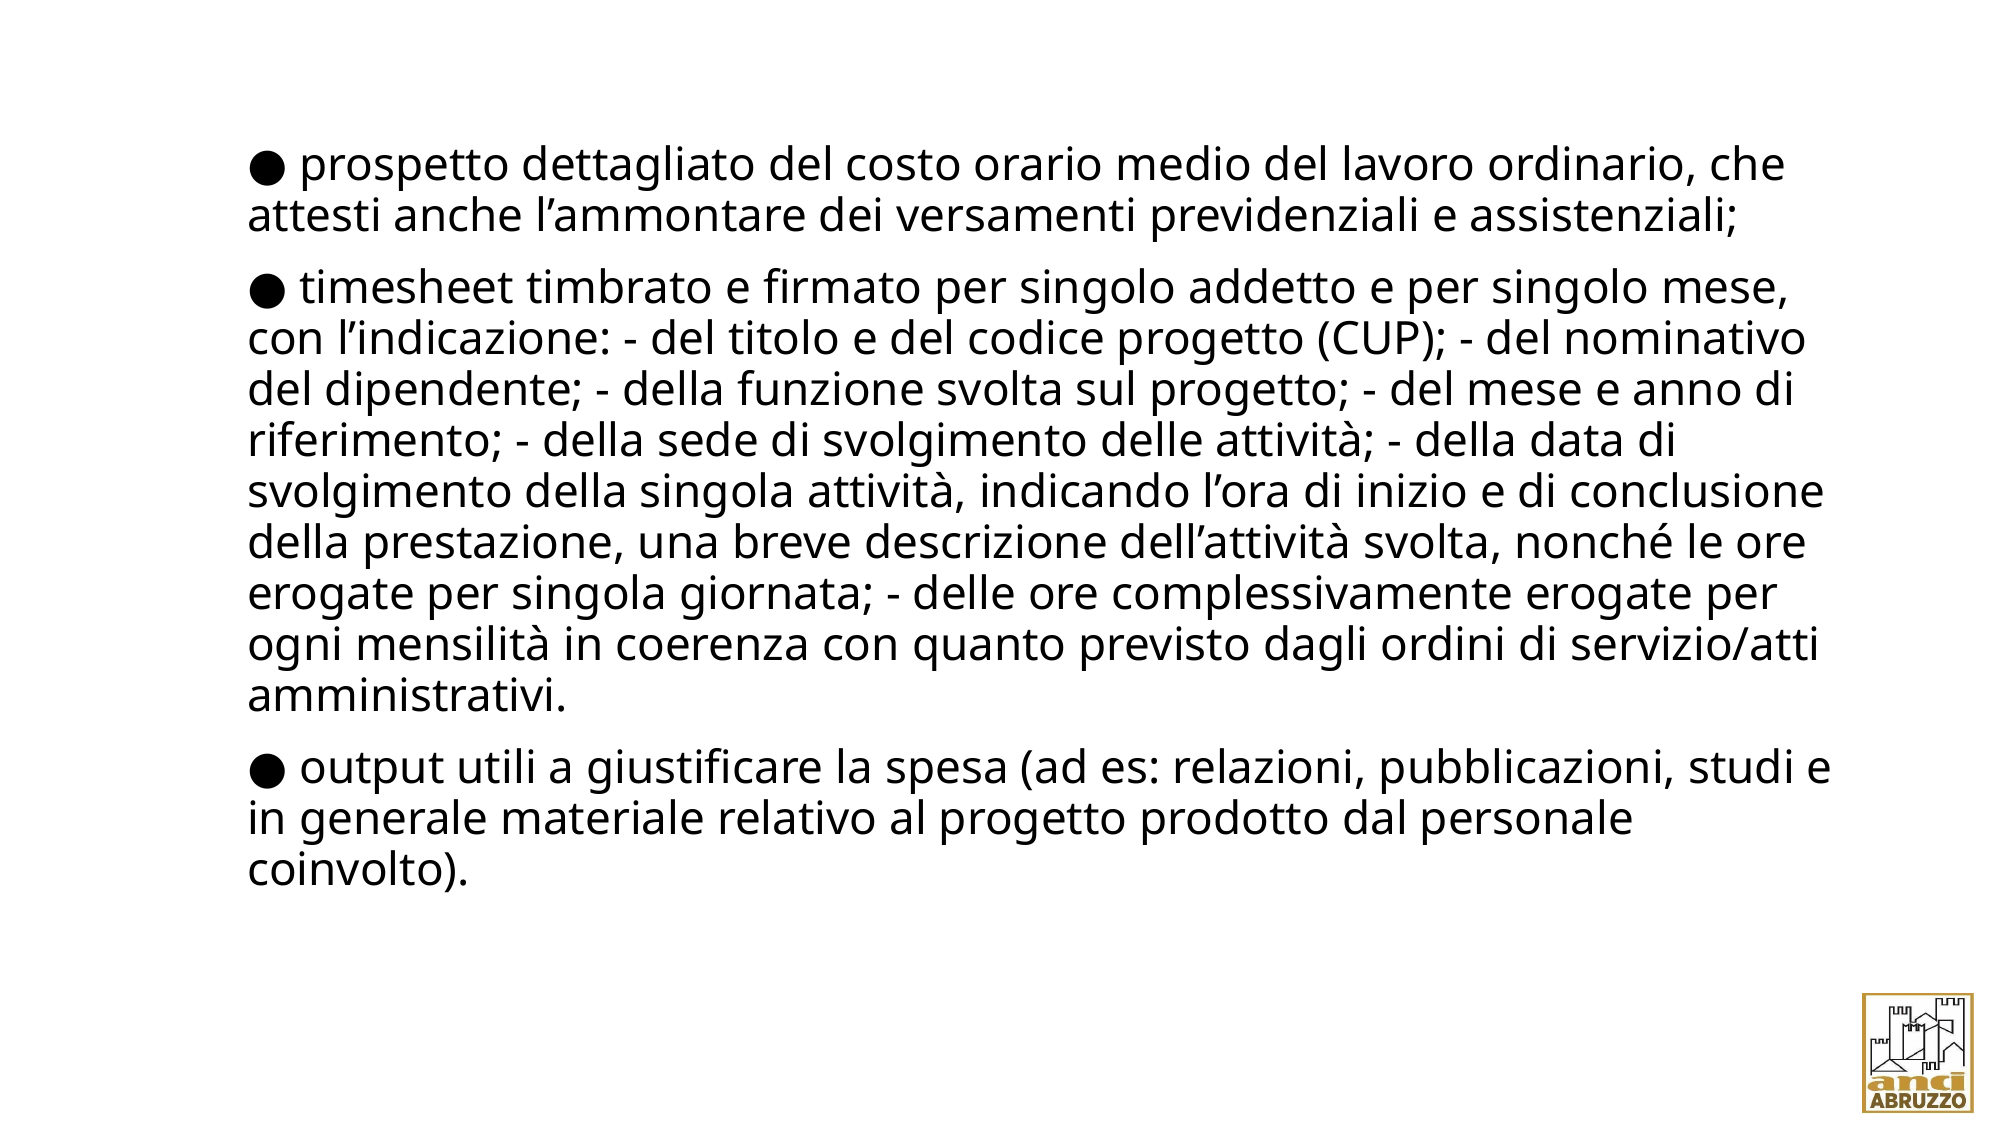

# ● prospetto dettagliato del costo orario medio del lavoro ordinario, che attesti anche l’ammontare dei versamenti previdenziali e assistenziali;
● timesheet timbrato e firmato per singolo addetto e per singolo mese, con l’indicazione: - del titolo e del codice progetto (CUP); - del nominativo del dipendente; - della funzione svolta sul progetto; - del mese e anno di riferimento; - della sede di svolgimento delle attività; - della data di svolgimento della singola attività, indicando l’ora di inizio e di conclusione della prestazione, una breve descrizione dell’attività svolta, nonché le ore erogate per singola giornata; - delle ore complessivamente erogate per ogni mensilità in coerenza con quanto previsto dagli ordini di servizio/atti amministrativi.
● output utili a giustificare la spesa (ad es: relazioni, pubblicazioni, studi e in generale materiale relativo al progetto prodotto dal personale coinvolto).